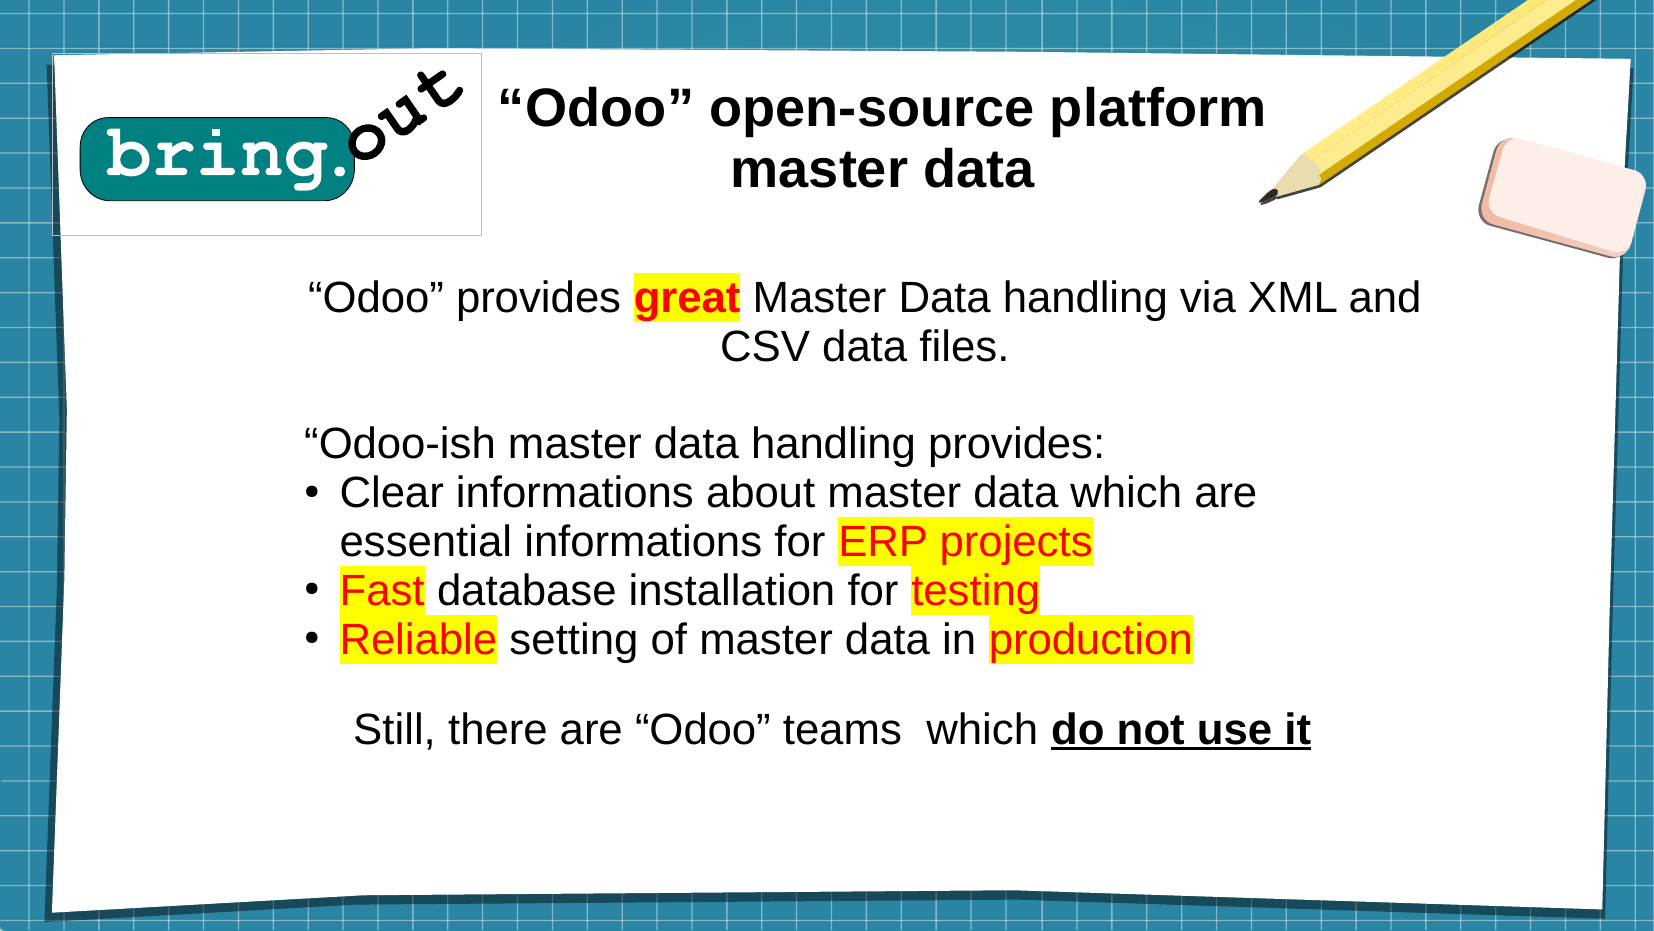

# “Odoo” open-source platform master data
“Odoo” provides great Master Data handling via XML and CSV data files.
“Odoo-ish master data handling provides:
Clear informations about master data which are essential informations for ERP projects
Fast database installation for testing
Reliable setting of master data in production
 Still, there are “Odoo” teams which do not use it